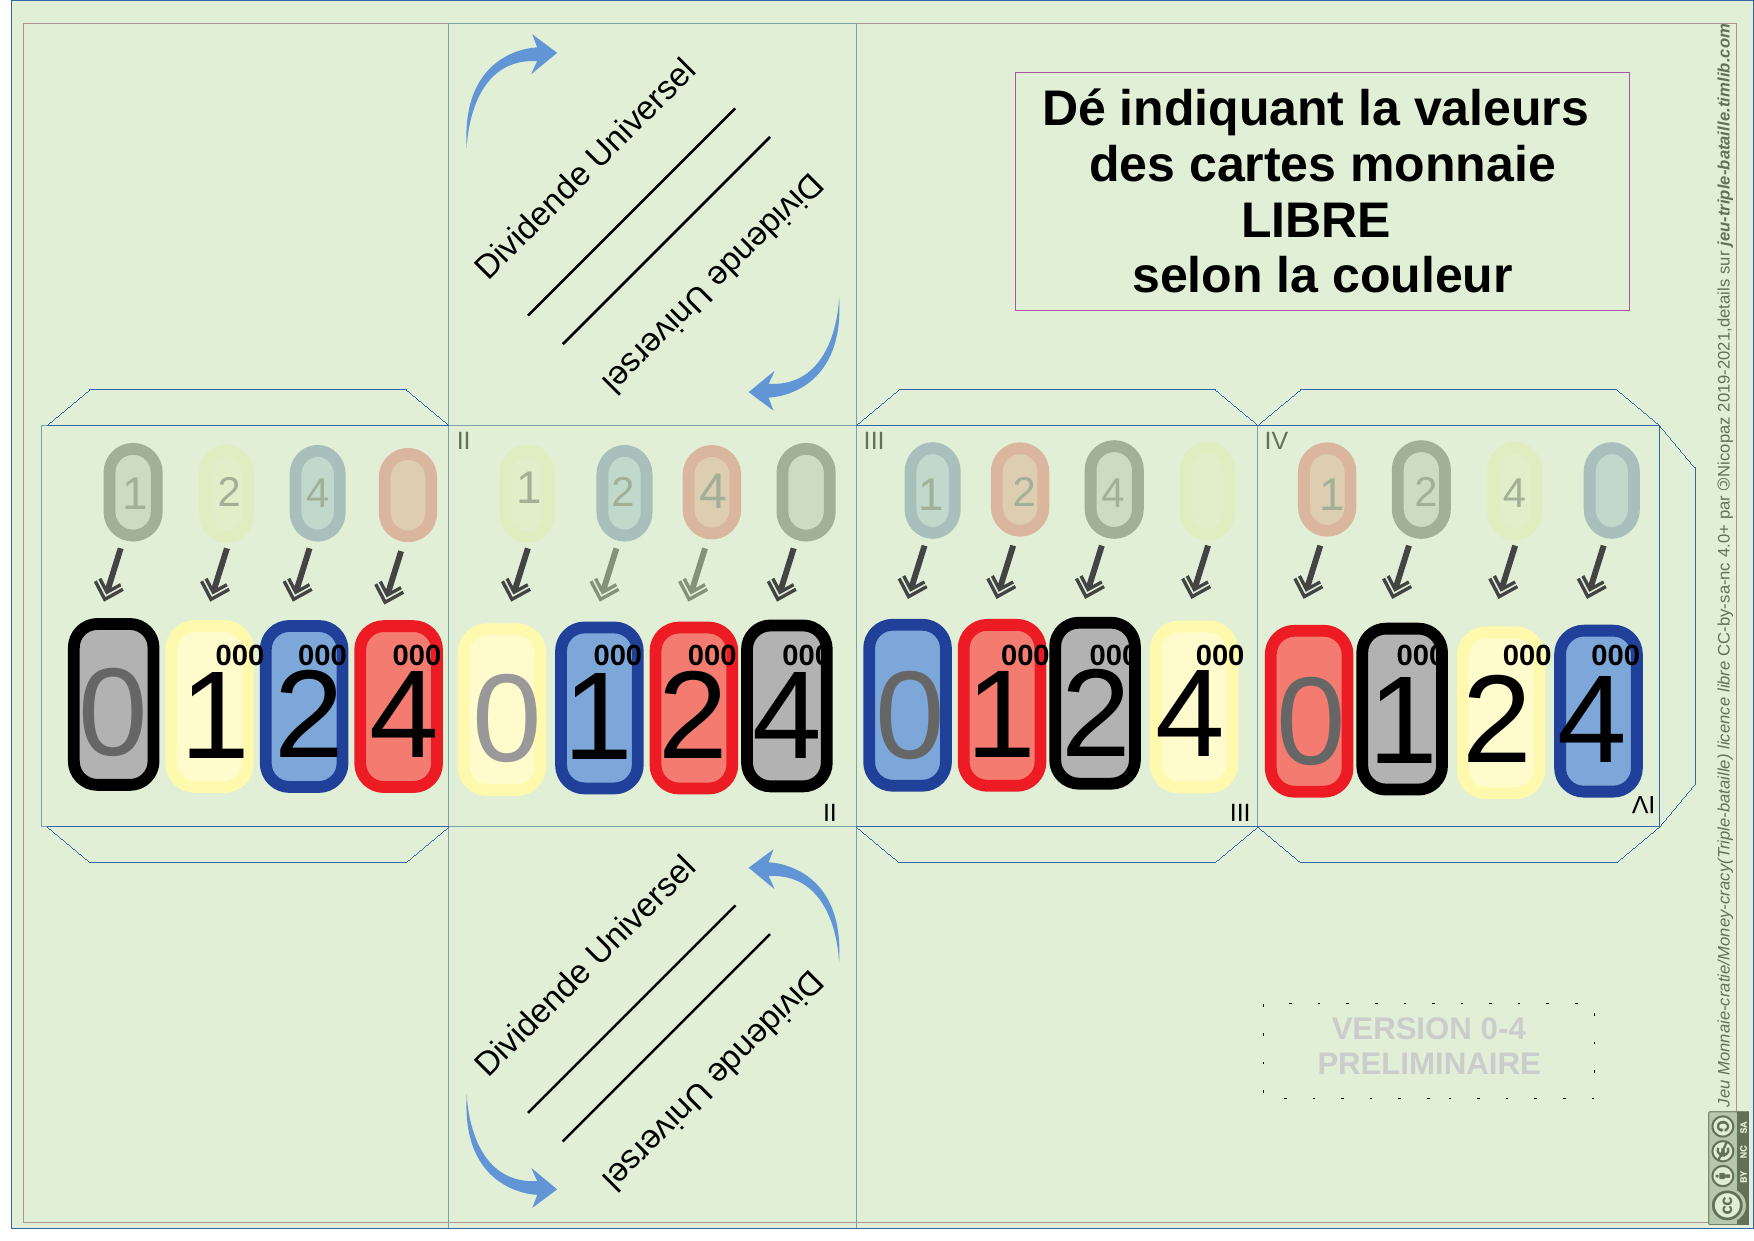

Dé indiquant la valeurs
des cartes monnaie LIBRE
selon la couleur
Dividende Universel
Dividende Universel
I
II
III
IV
#
1
4
1
1
2
1
2
2
2
4
4
4
1
2
000
000
000
000
000
000
000
000
000
000
000
000
000
4
8
0
2
4
1
2
4
1
2
4
0
1
0
2
4
1
0
IV
I
II
III
8
8
Dividende Universel
VERSION 0-4 PRELIMINAIRE
Dividende Universel
1
1
2
4
1
2
4
Monnaie Dette